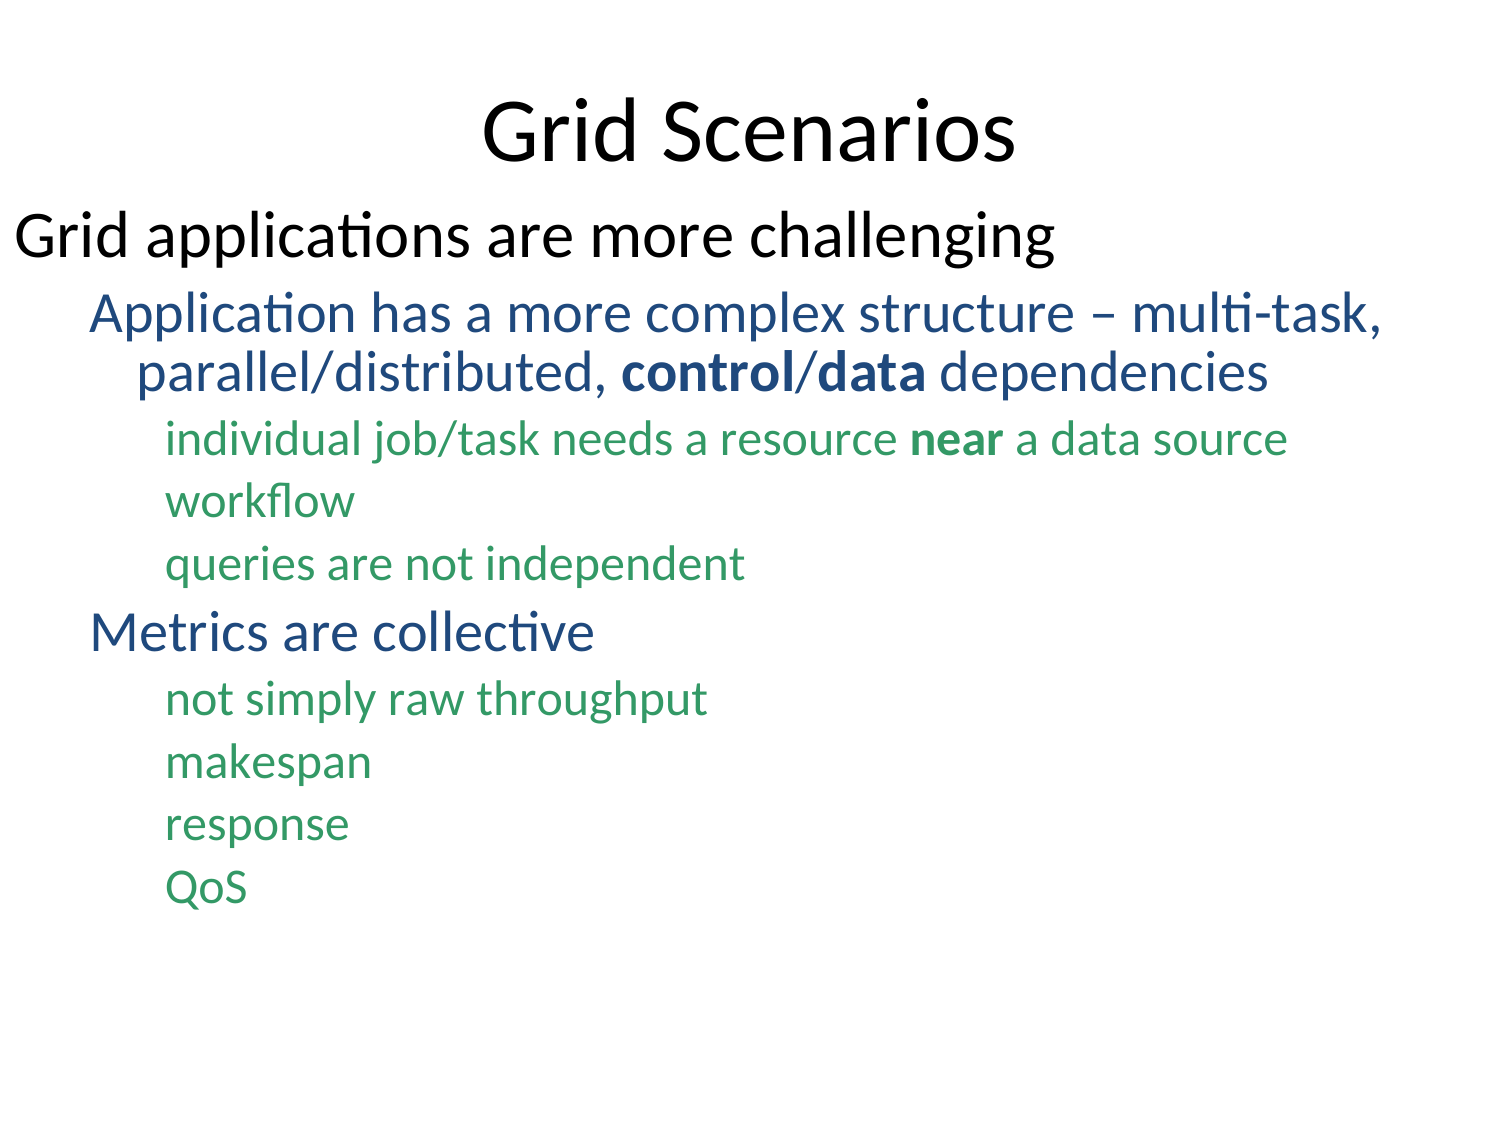

# Grid Scenarios
Grid applications are more challenging
Application has a more complex structure – multi-task, parallel/distributed, control/data dependencies
individual job/task needs a resource near a data source
workflow
queries are not independent
Metrics are collective
not simply raw throughput
makespan
response
QoS